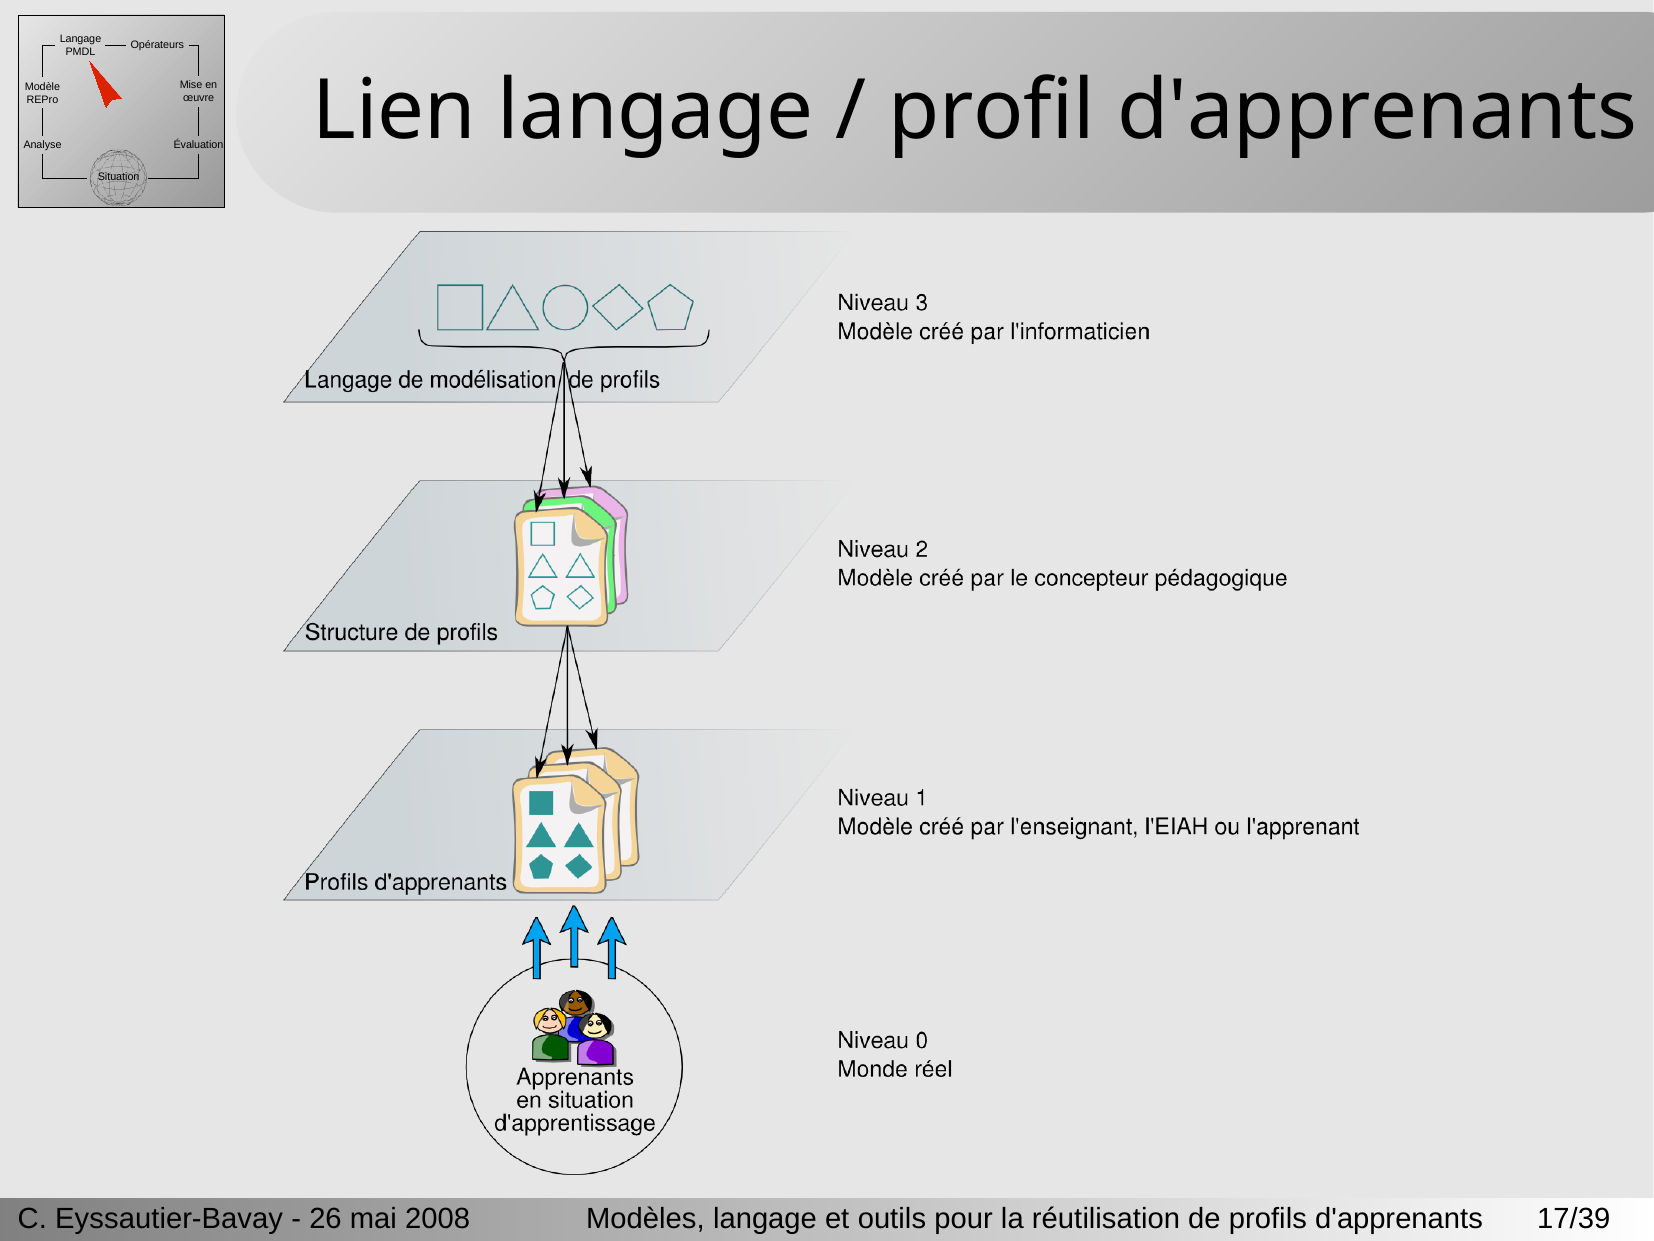

# Lien langage / profil d'apprenants
07 Mars 2008
Modèles, langage et outils pour la réutilisation de profils d'apprenants
17